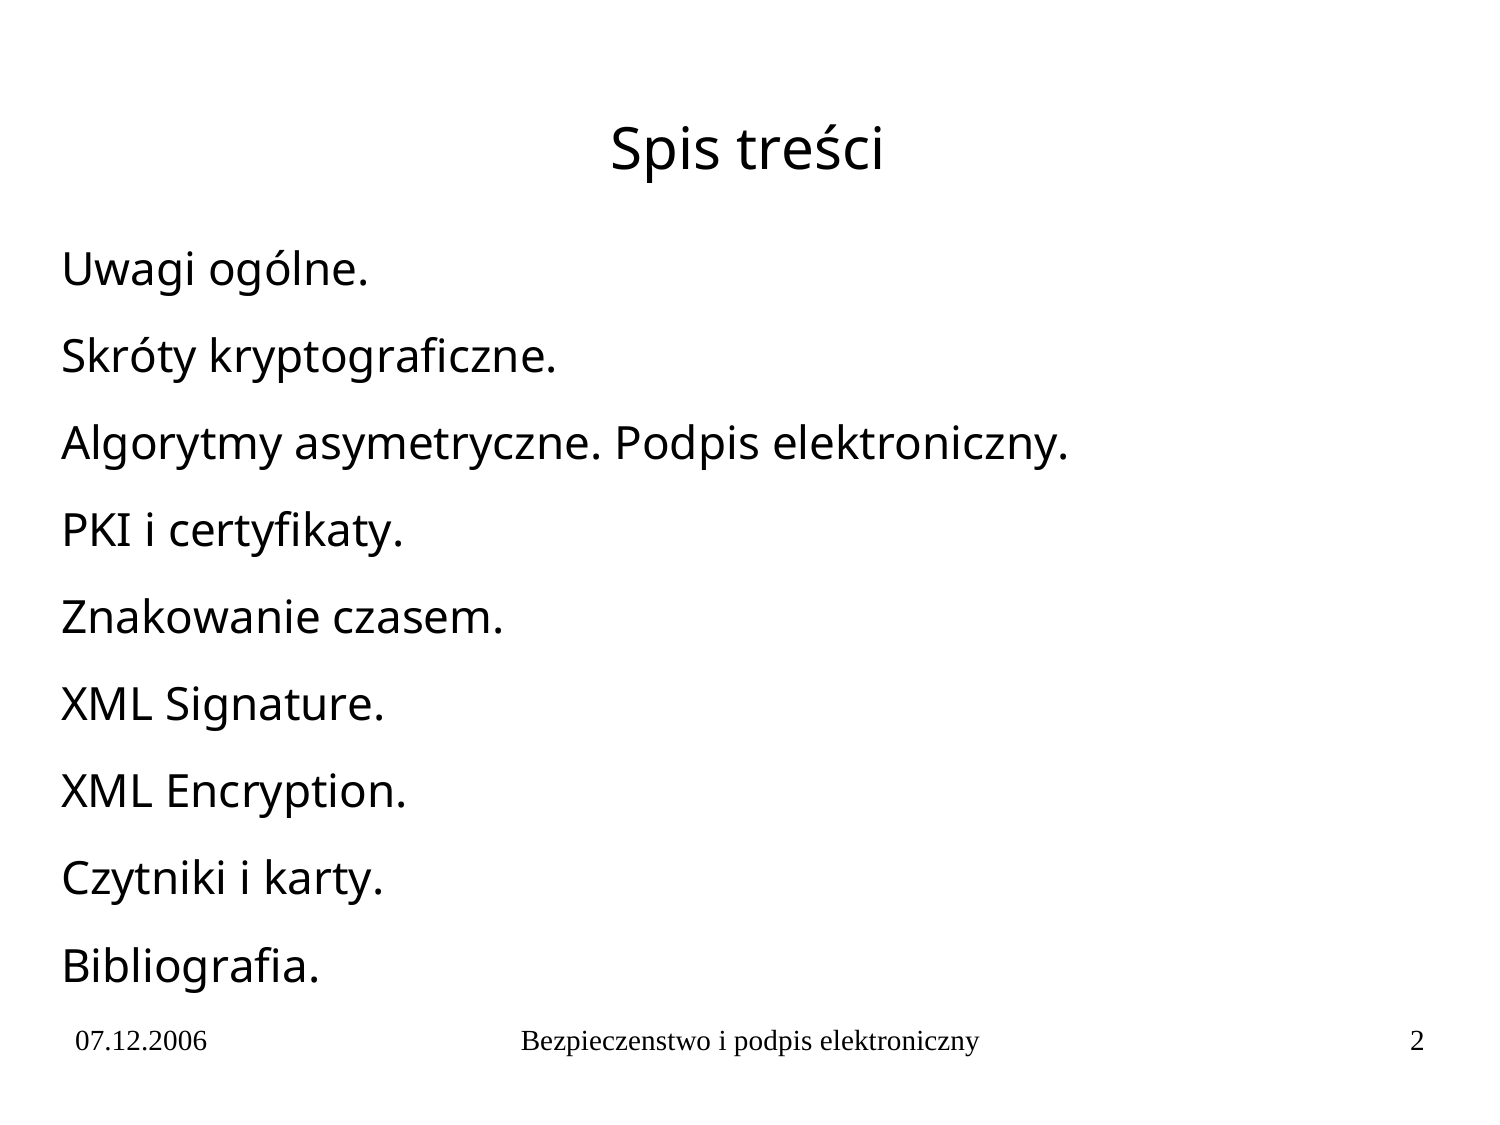

# Spis treści
Uwagi ogólne.
Skróty kryptograficzne.
Algorytmy asymetryczne. Podpis elektroniczny.
PKI i certyfikaty.
Znakowanie czasem.
XML Signature.
XML Encryption.
Czytniki i karty.
Bibliografia.
07.12.2006
Bezpieczenstwo i podpis elektroniczny
2